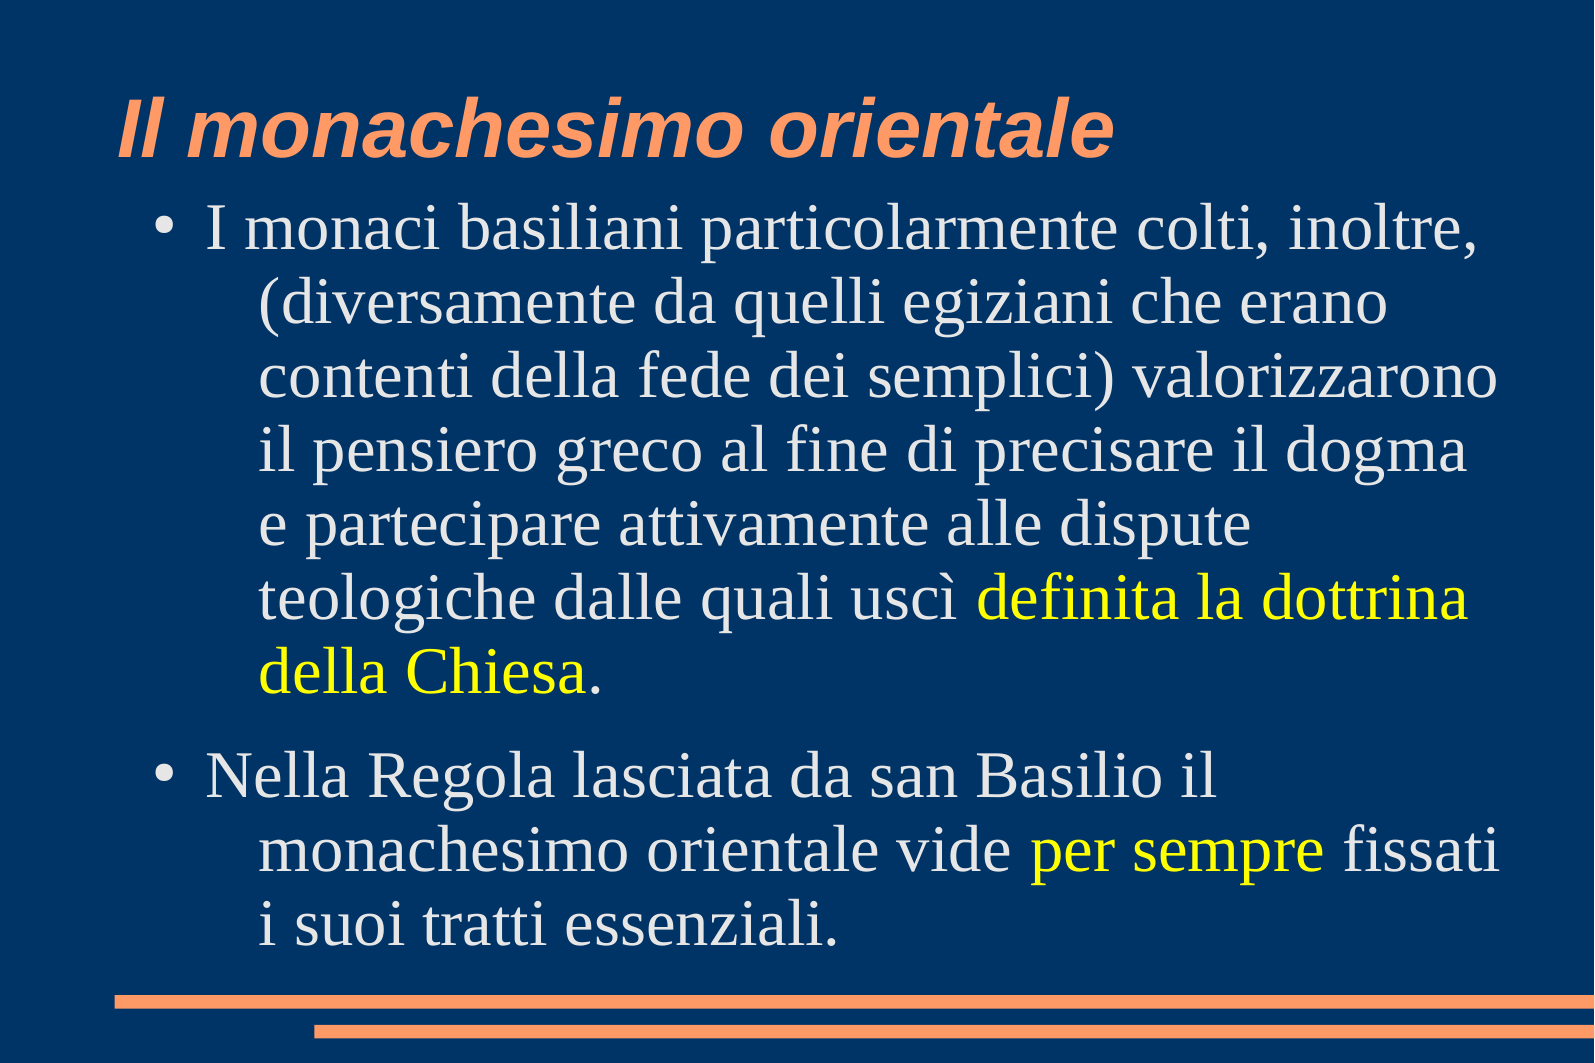

# Il monachesimo orientale
I monaci basiliani particolarmente colti, inoltre, (diversamente da quelli egiziani che erano contenti della fede dei semplici) valorizzarono il pensiero greco al fine di precisare il dogma e partecipare attivamente alle dispute teologiche dalle quali uscì definita la dottrina della Chiesa.
Nella Regola lasciata da san Basilio il monachesimo orientale vide per sempre fissati i suoi tratti essenziali.